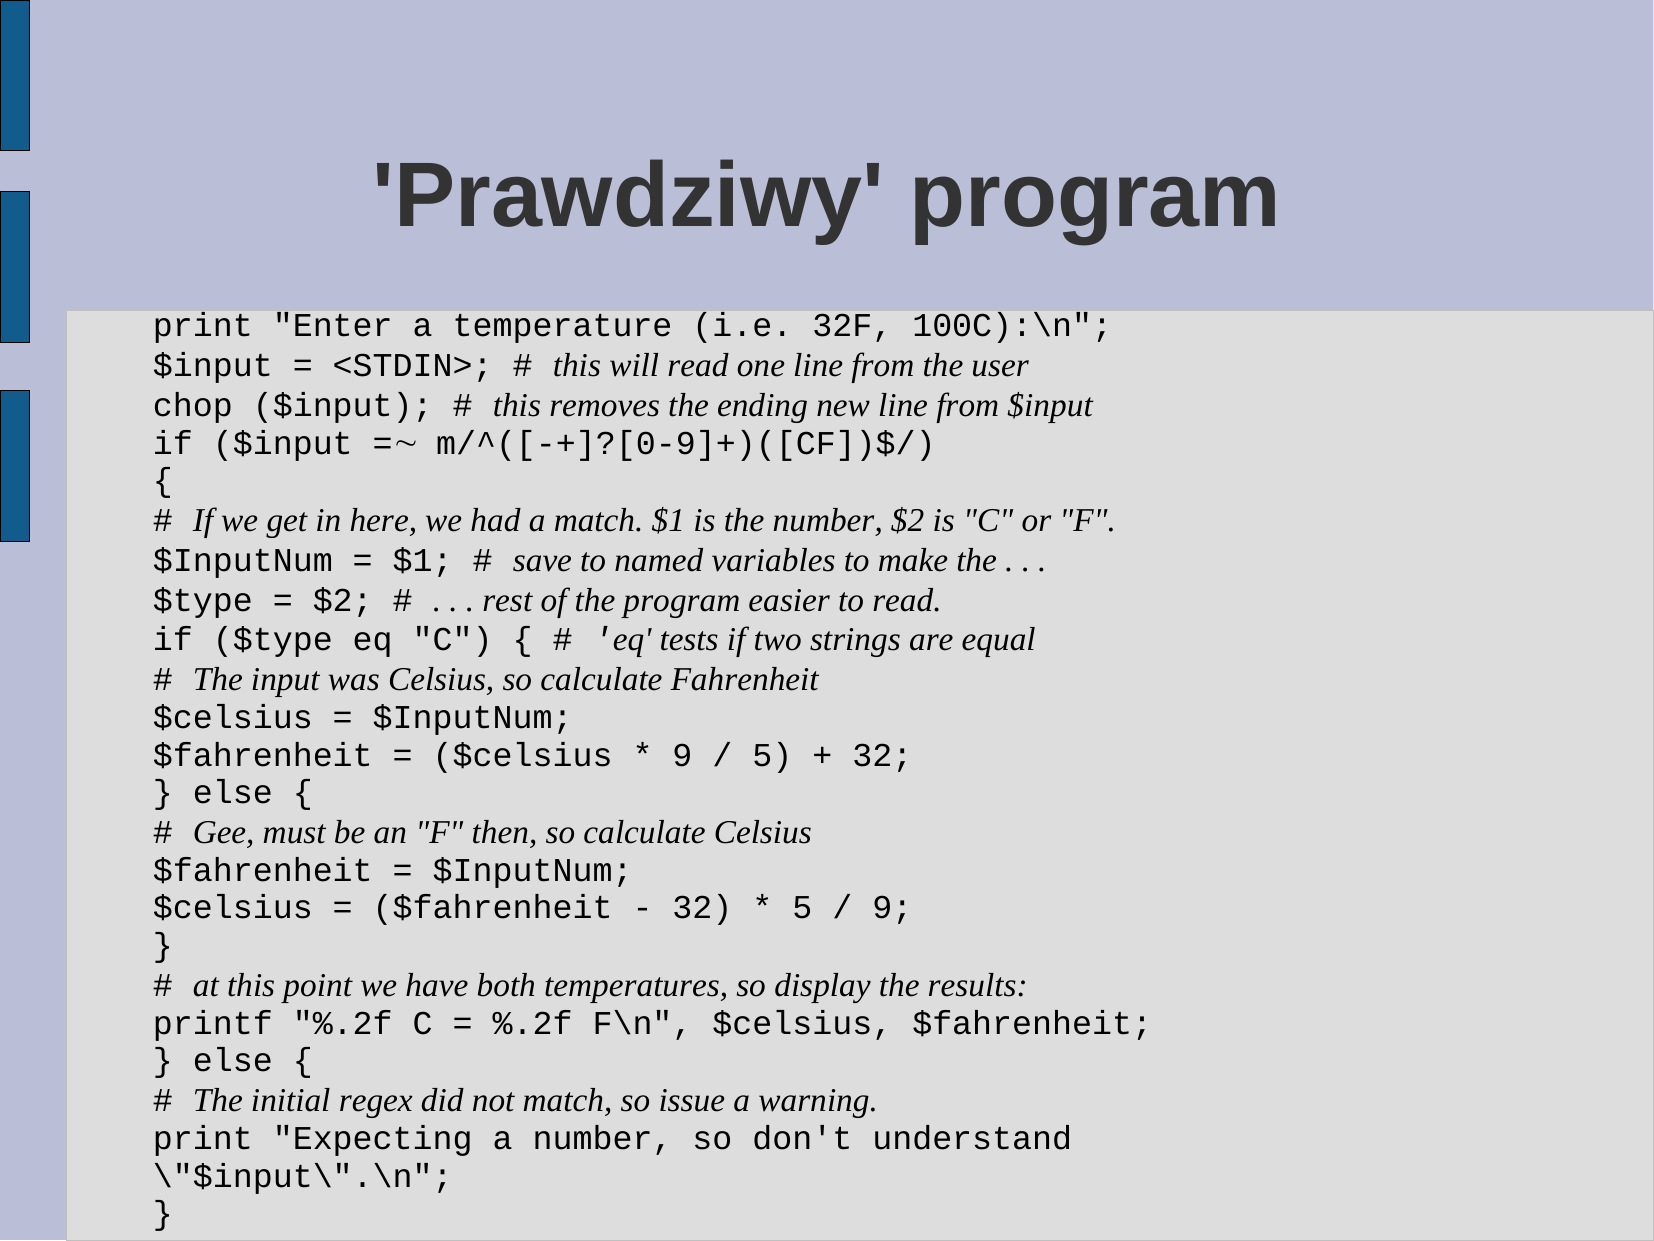

# 'Prawdziwy' program
print "Enter a temperature (i.e. 32F, 100C):\n";
$input = <STDIN>; # this will read one line from the user
chop ($input); # this removes the ending new line from $input
if ($input =~ m/^([-+]?[0-9]+)([CF])$/)
{
# If we get in here, we had a match. $1 is the number, $2 is "C" or "F".
$InputNum = $1; # save to named variables to make the . . .
$type = $2; # . . . rest of the program easier to read.
if ($type eq "C") { # 'eq' tests if two strings are equal
# The input was Celsius, so calculate Fahrenheit
$celsius = $InputNum;
$fahrenheit = ($celsius * 9 / 5) + 32;
} else {
# Gee, must be an "F" then, so calculate Celsius
$fahrenheit = $InputNum;
$celsius = ($fahrenheit - 32) * 5 / 9;
}
# at this point we have both temperatures, so display the results:
printf "%.2f C = %.2f F\n", $celsius, $fahrenheit;
} else {
# The initial regex did not match, so issue a warning.
print "Expecting a number, so don't understand
\"$input\".\n";
}